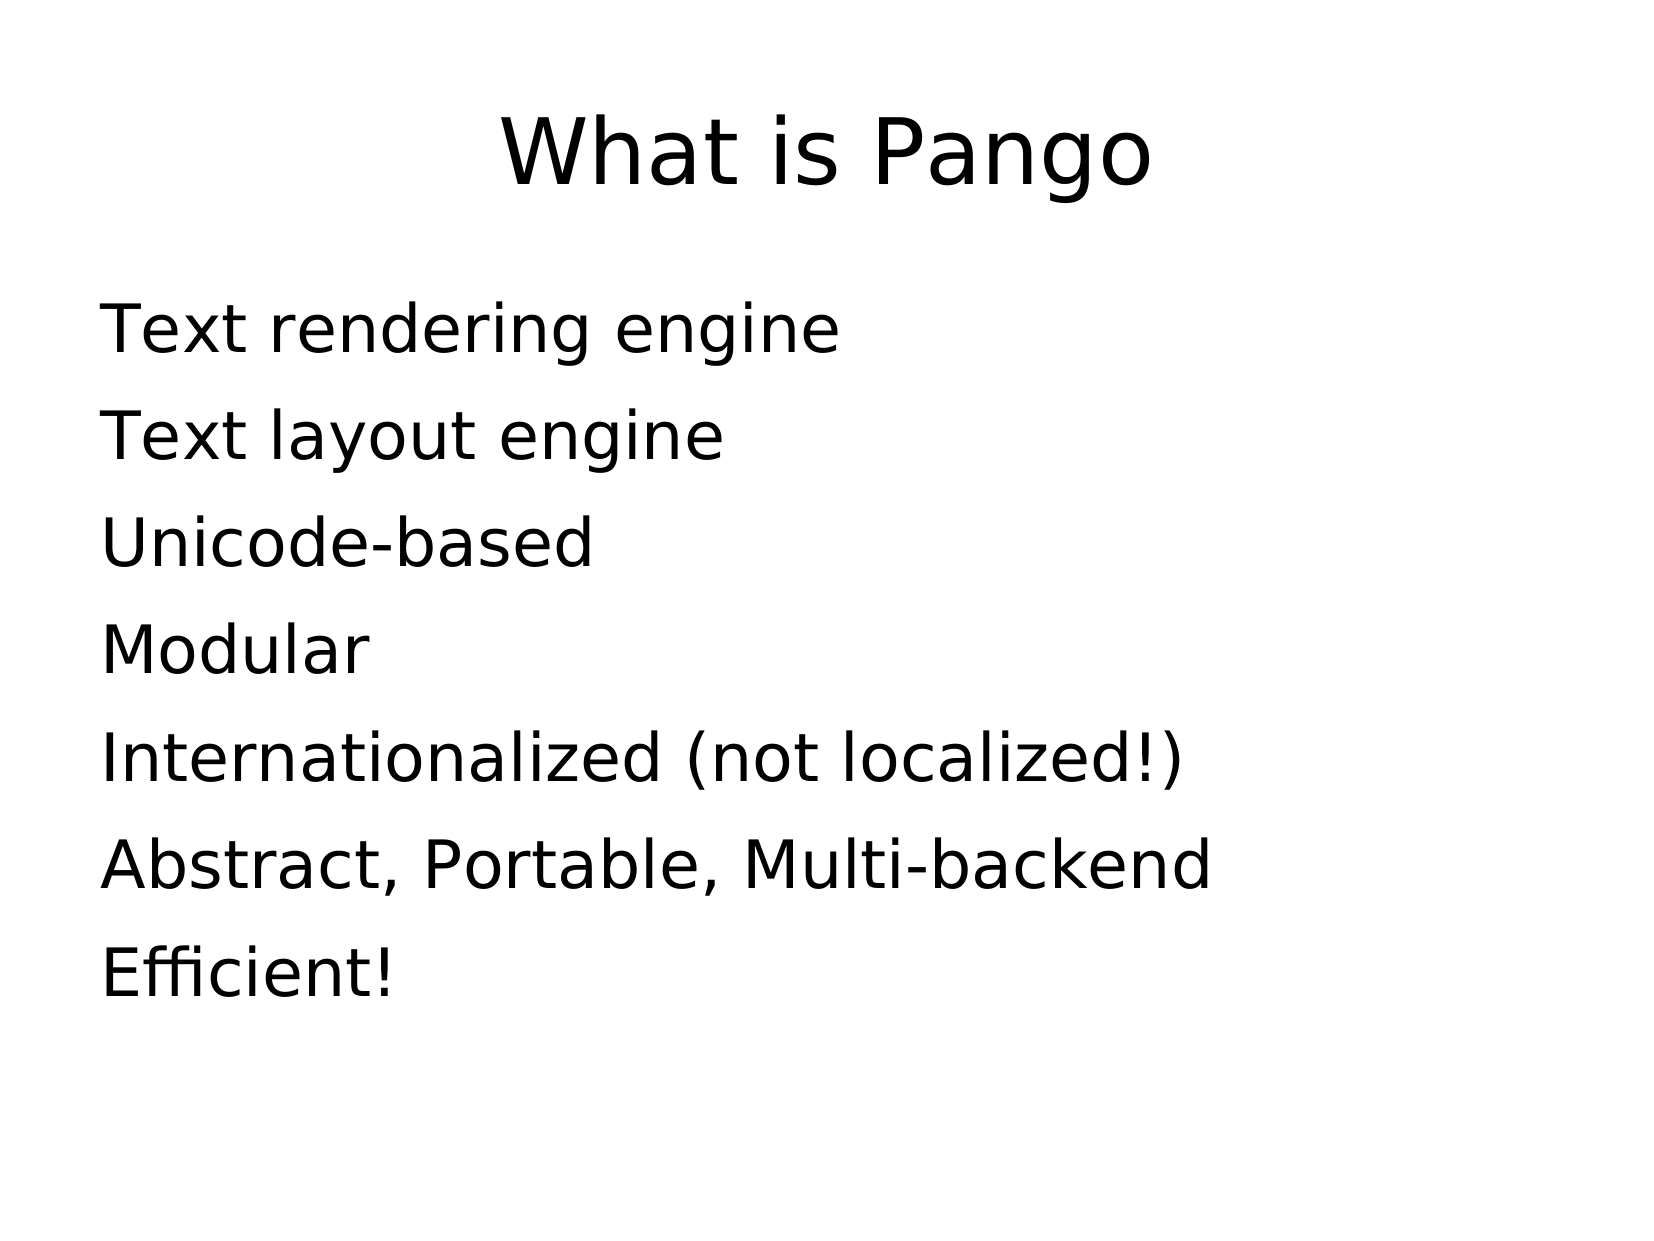

# What is Pango
Text rendering engine
Text layout engine
Unicode-based
Modular
Internationalized (not localized!)
Abstract, Portable, Multi-backend
Efficient!